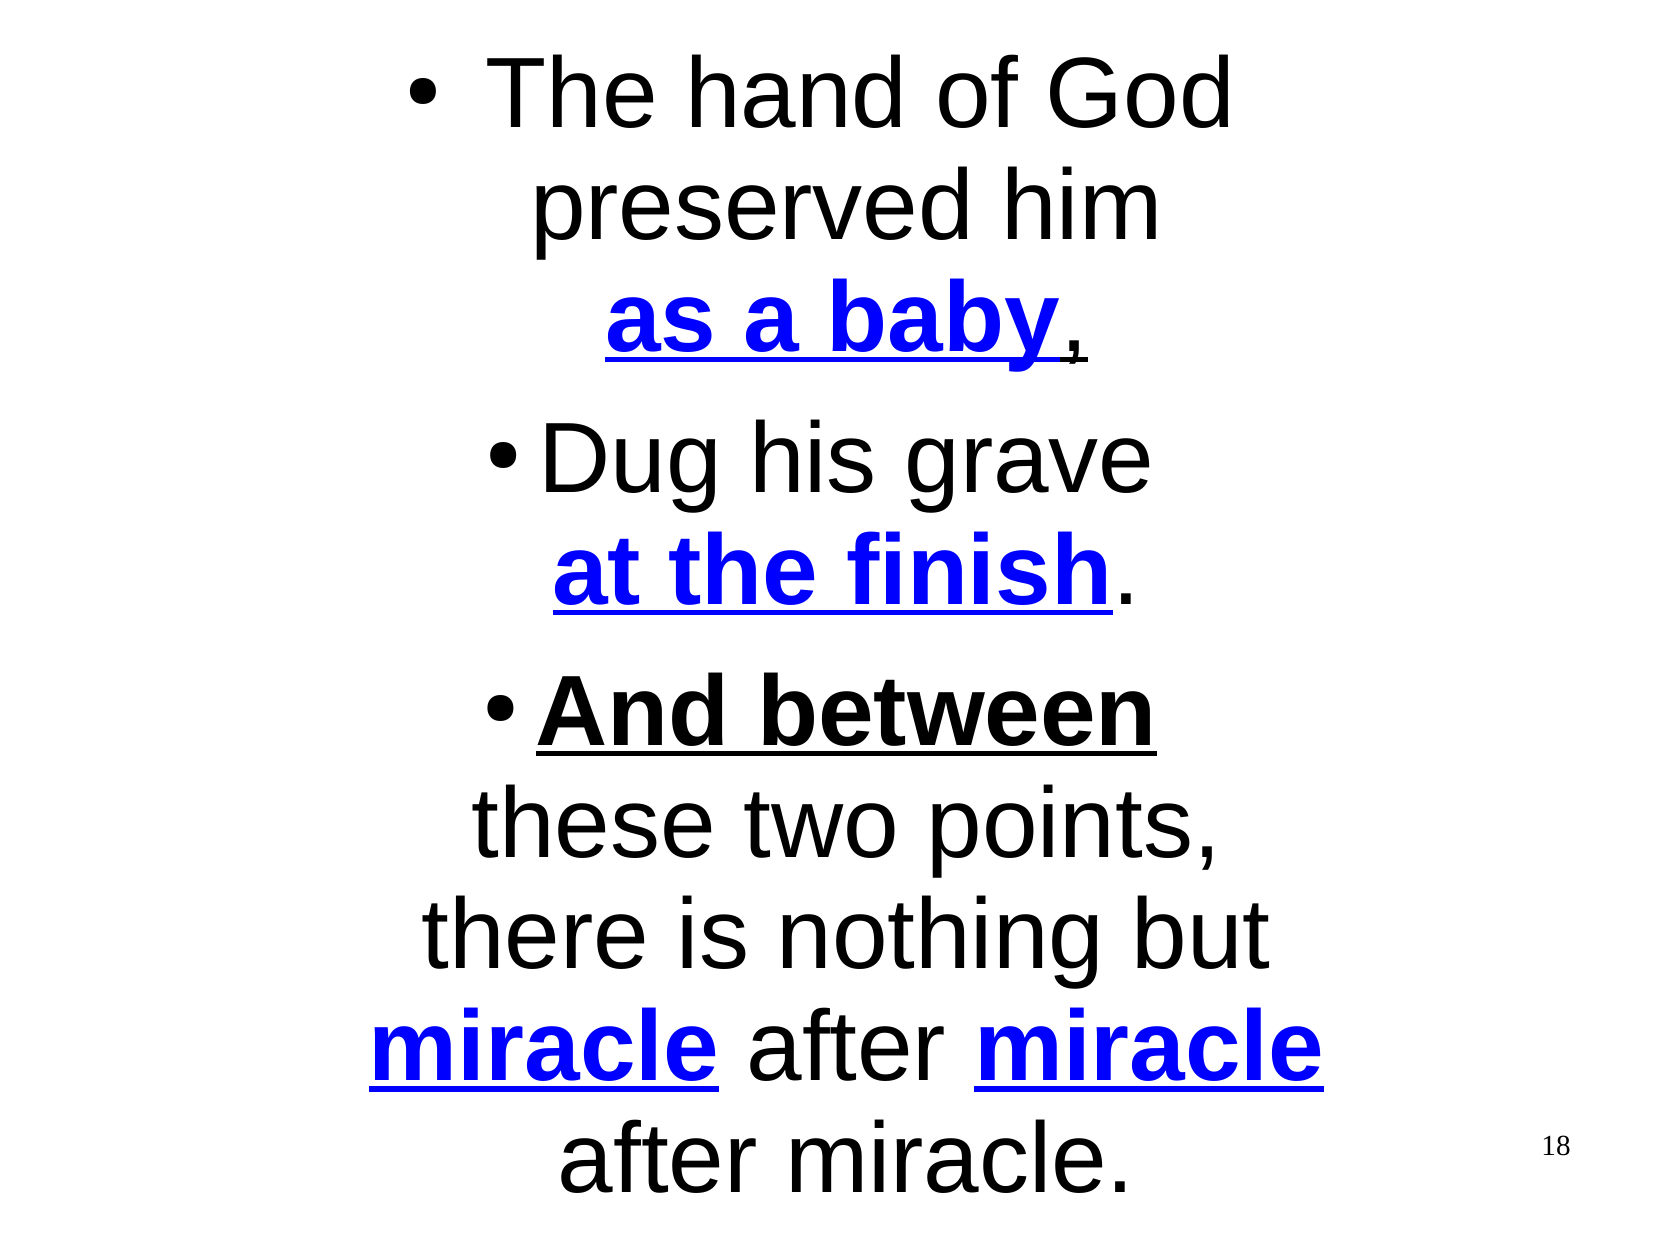

# The hand of God preserved him as a baby,
Dug his grave
at the finish.
And between
these two points,
there is nothing but
miracle after miracle
after miracle.
18